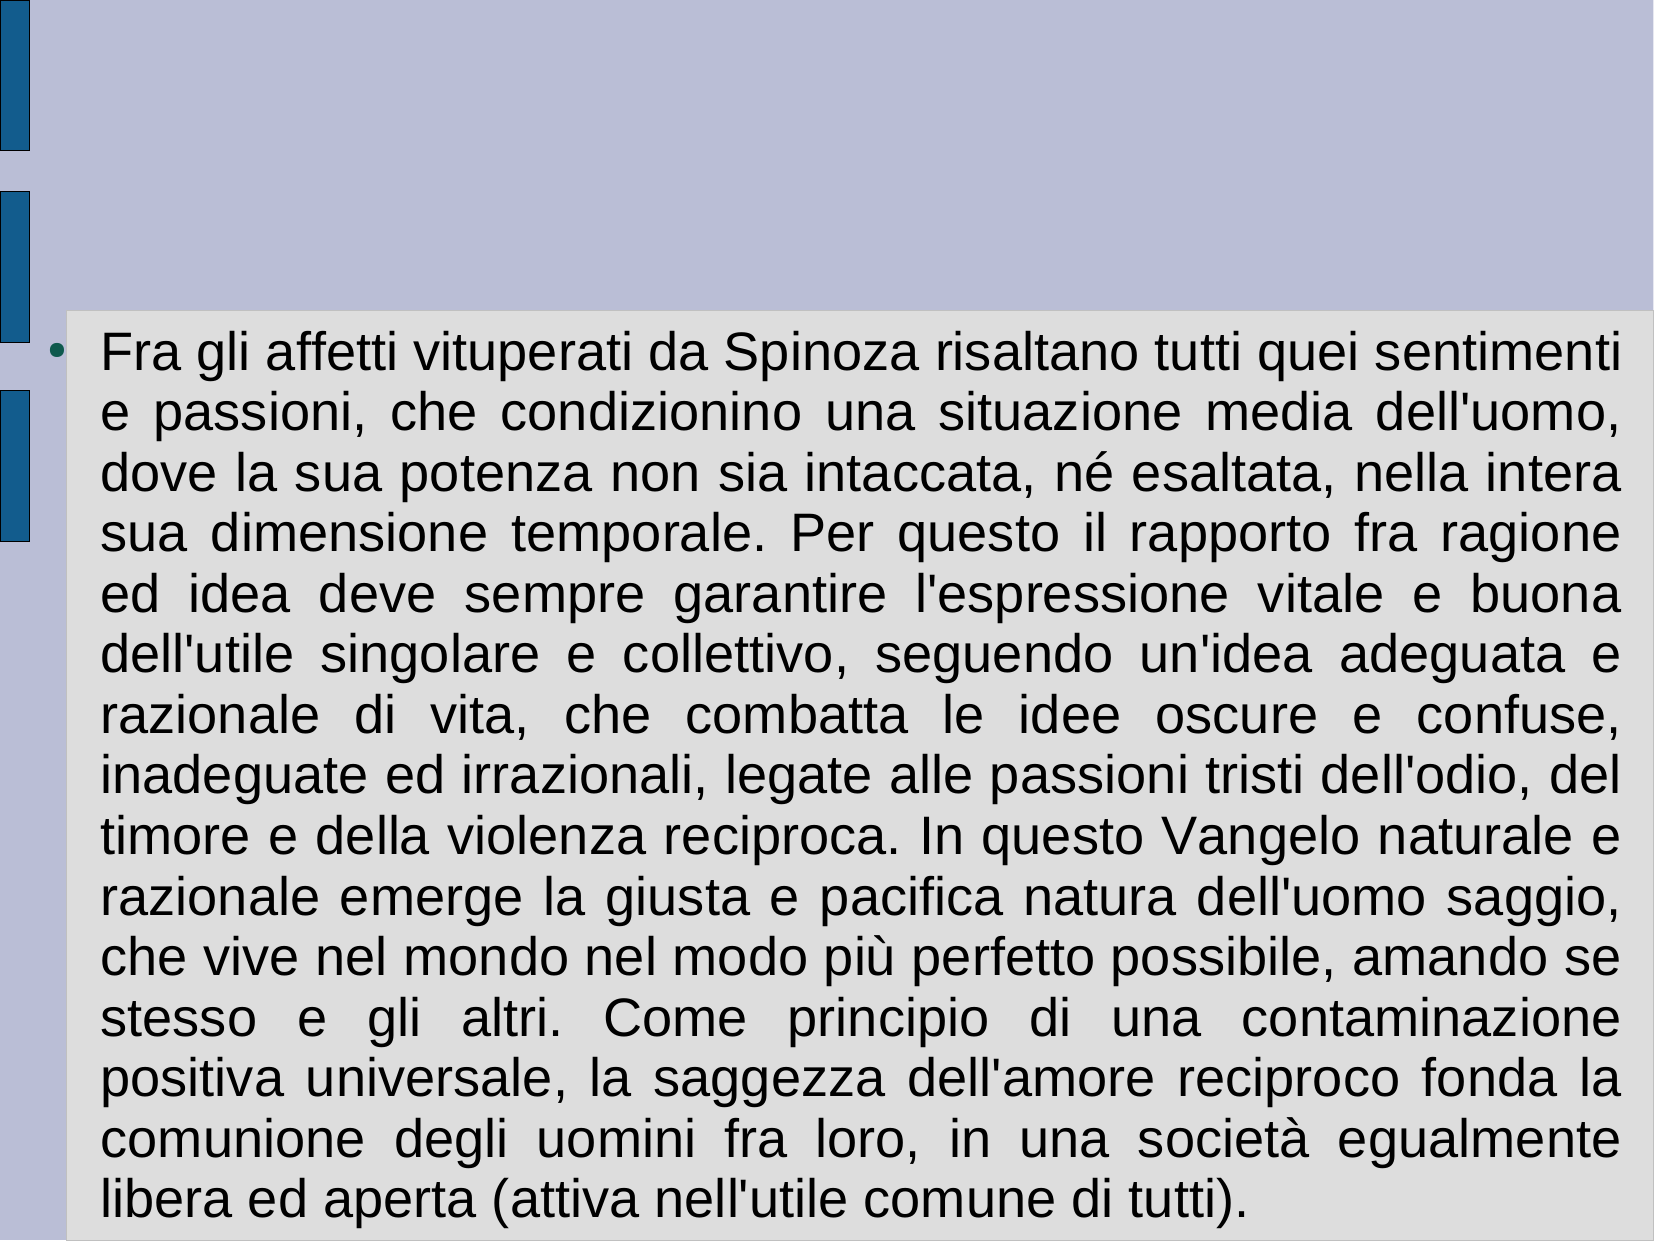

#
Fra gli affetti vituperati da Spinoza risaltano tutti quei sentimenti e passioni, che condizionino una situazione media dell'uomo, dove la sua potenza non sia intaccata, né esaltata, nella intera sua dimensione temporale. Per questo il rapporto fra ragione ed idea deve sempre garantire l'espressione vitale e buona dell'utile singolare e collettivo, seguendo un'idea adeguata e razionale di vita, che combatta le idee oscure e confuse, inadeguate ed irrazionali, legate alle passioni tristi dell'odio, del timore e della violenza reciproca. In questo Vangelo naturale e razionale emerge la giusta e pacifica natura dell'uomo saggio, che vive nel mondo nel modo più perfetto possibile, amando se stesso e gli altri. Come principio di una contaminazione positiva universale, la saggezza dell'amore reciproco fonda la comunione degli uomini fra loro, in una società egualmente libera ed aperta (attiva nell'utile comune di tutti).